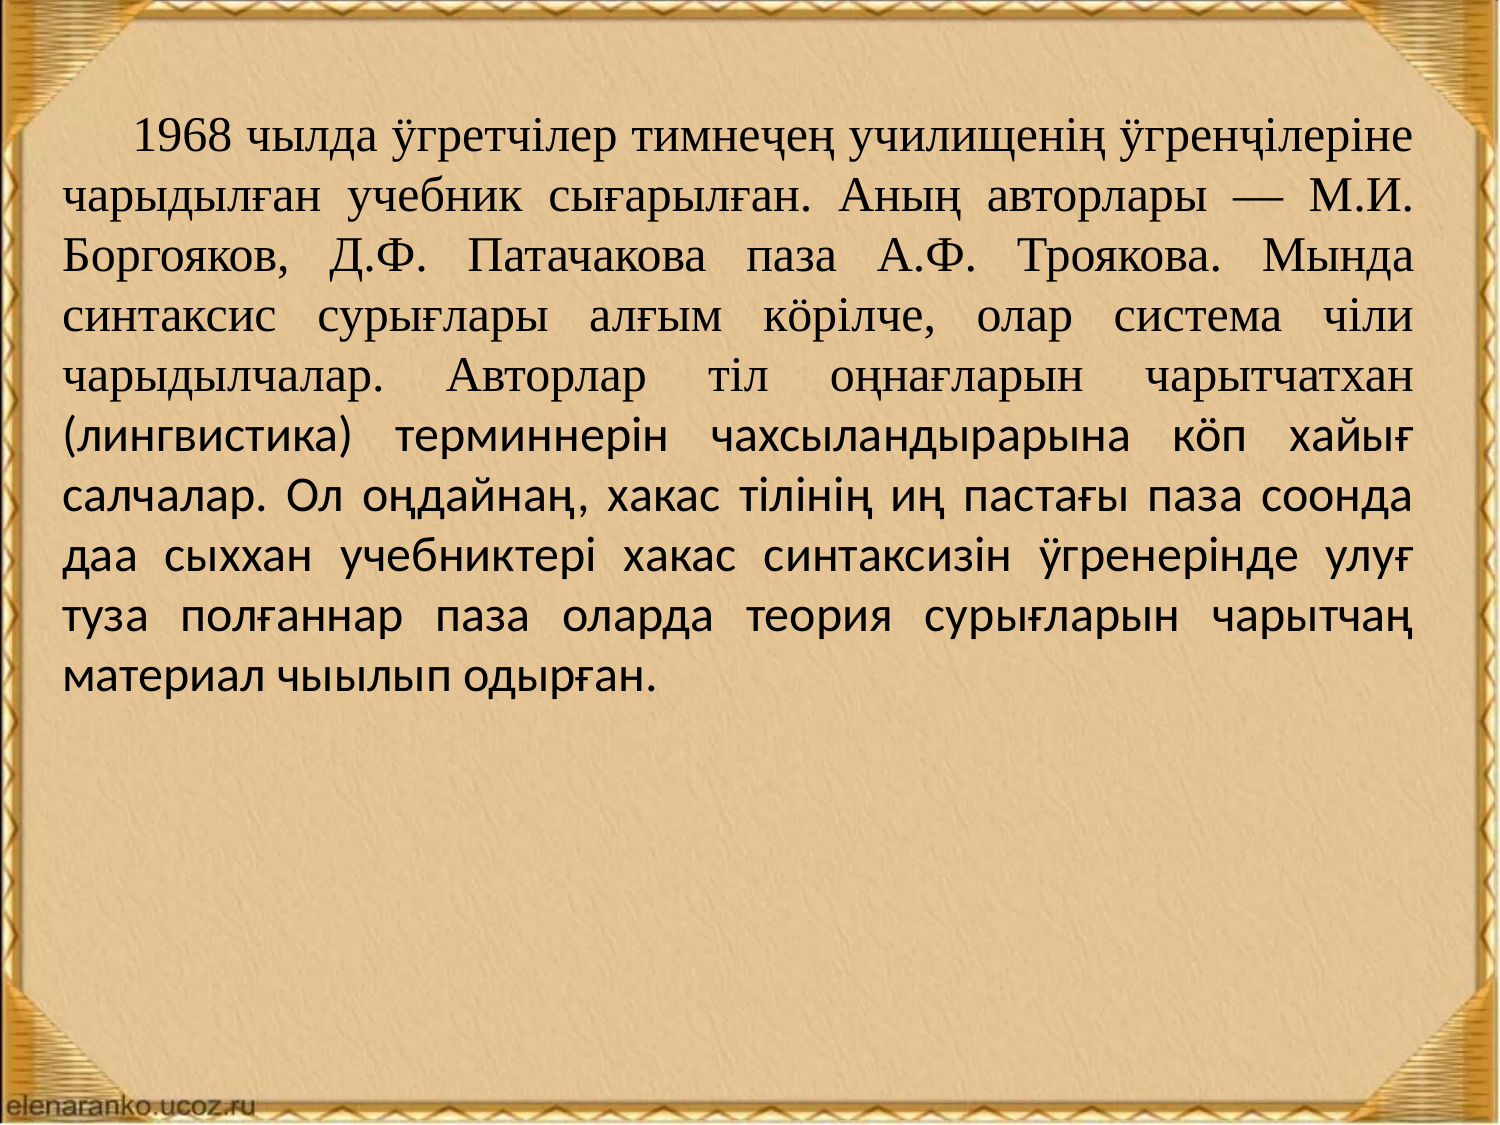

1968 чылда ӱгретчілер тимнеҷең училищенің ӱгренҷілеріне чарыдылған учебник сығарылған. Аның авторлары — М.И. Боргояков, Д.Ф. Патачакова паза А.Ф. Троякова. Мында синтаксис сурығлары алғым кӧрілче, олар система чіли чарыдылчалар. Авторлар тіл оңнағларын чарытчатхан (лингвистика) терминнерін чахсыландырарына кӧп хайығ салчалар. Ол оңдайнаң, хакас тілінің иң пастағы паза соонда даа сыххан учебниктері хакас синтаксизін ӱгренерінде улуғ туза полғаннар паза оларда теория сурығларын чарытчаң материал чыылып одырған.